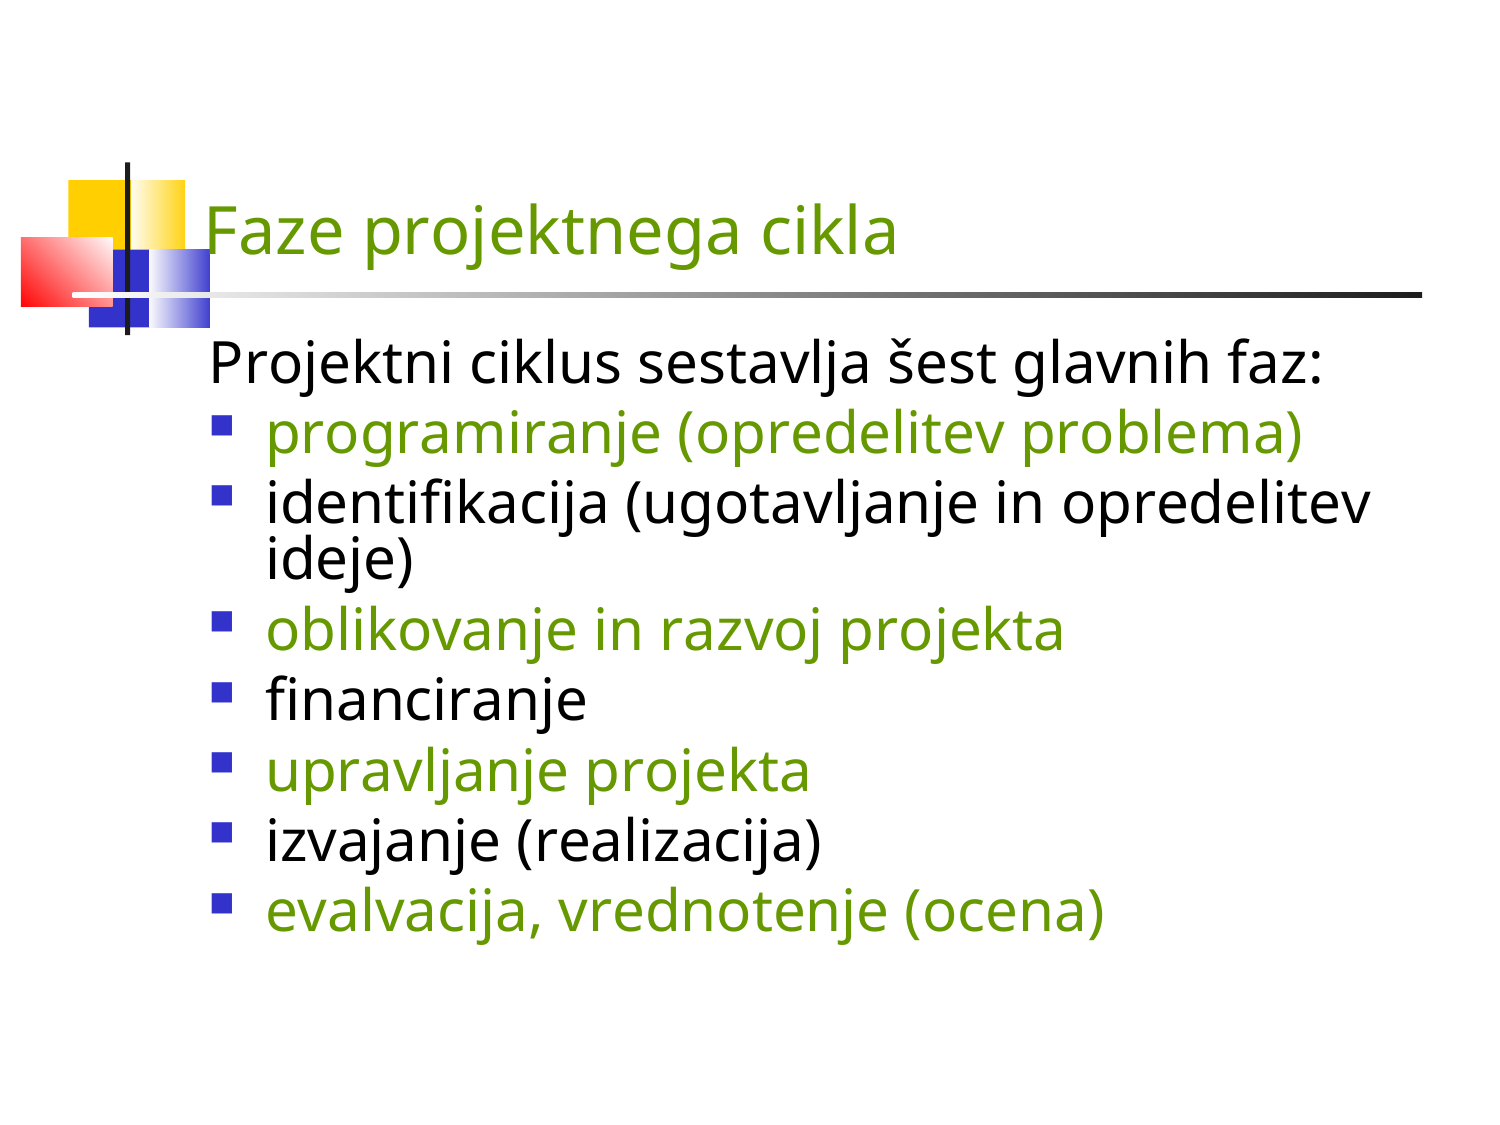

# Faze projektnega cikla
Projektni ciklus sestavlja šest glavnih faz:
programiranje (opredelitev problema)
identifikacija (ugotavljanje in opredelitev ideje)
oblikovanje in razvoj projekta
financiranje
upravljanje projekta
izvajanje (realizacija)
evalvacija, vrednotenje (ocena)